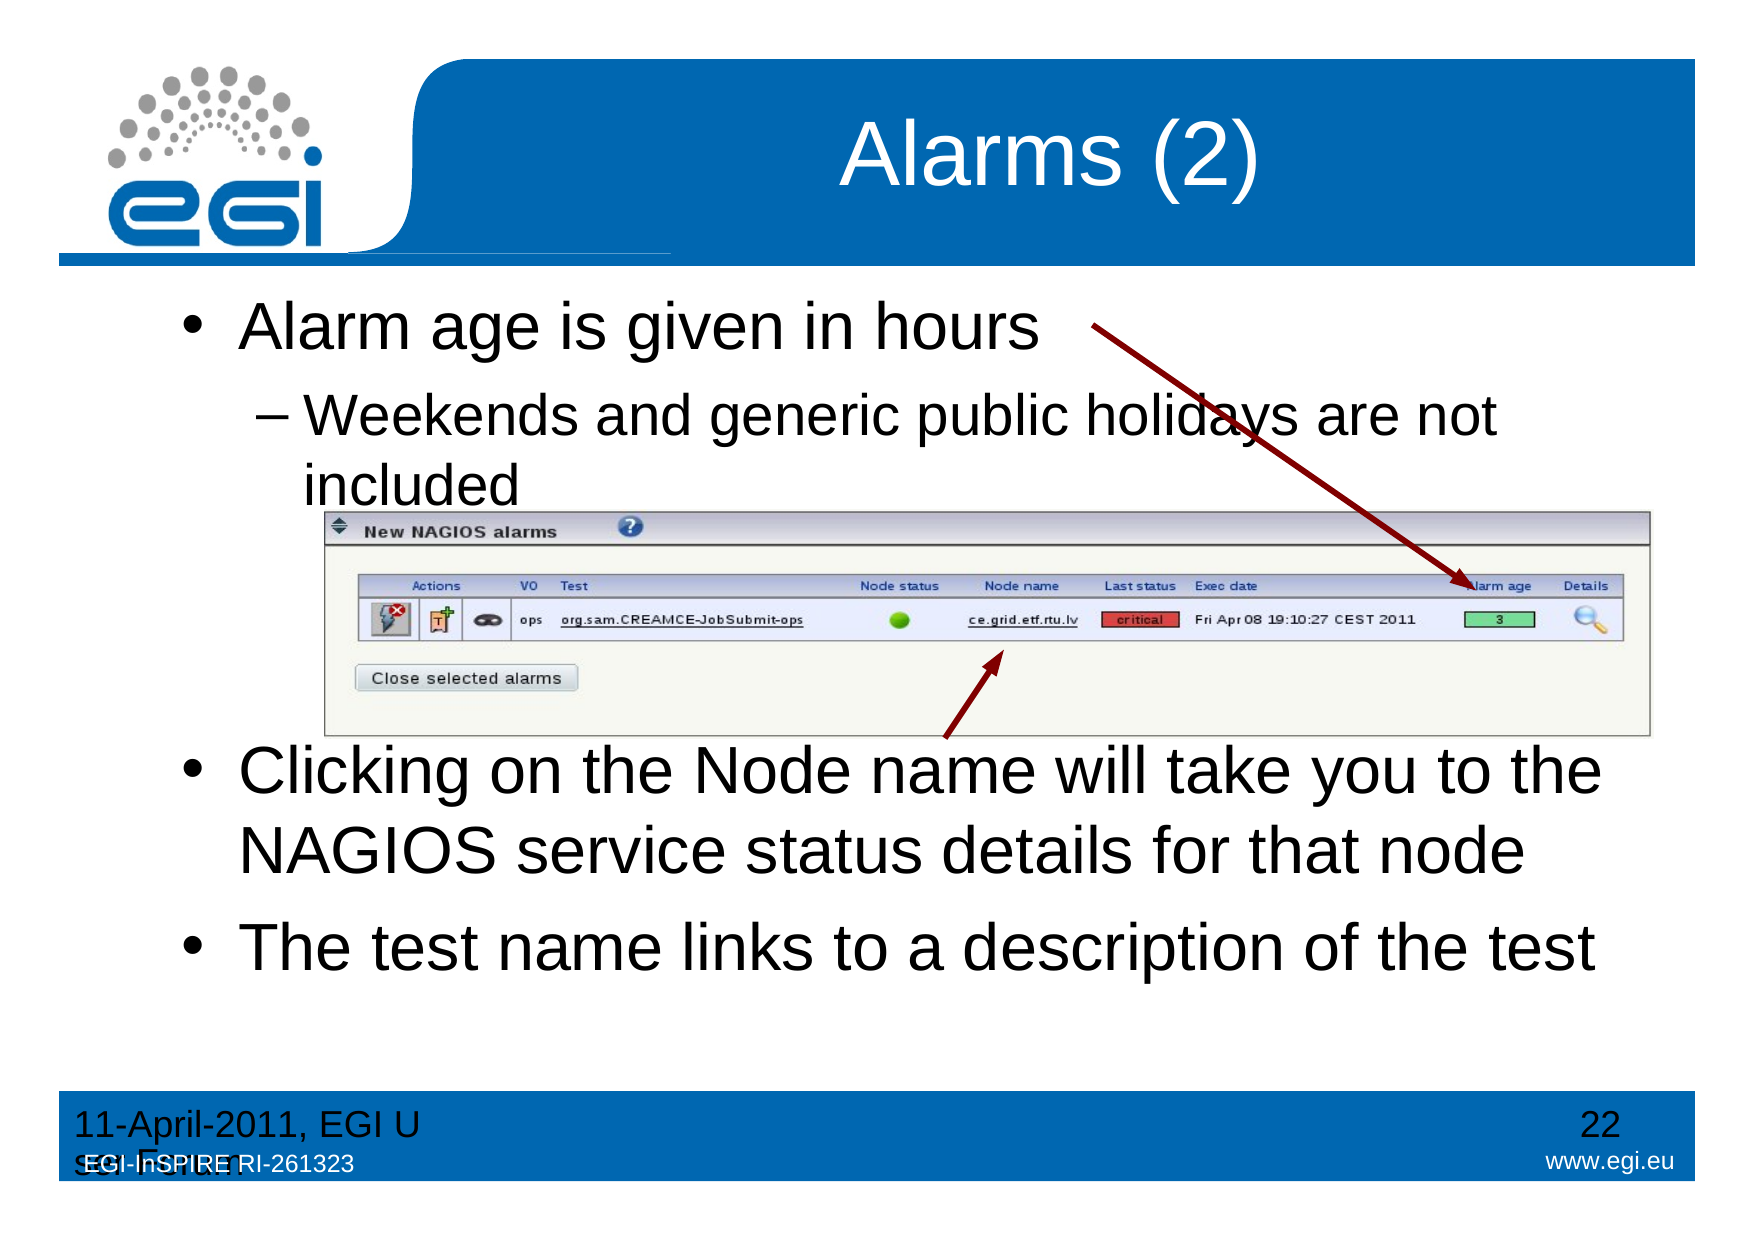

# Alarms (2)
Alarm age is given in hours
Weekends and generic public holidays are not included
Clicking on the Node name will take you to the NAGIOS service status details for that node
The test name links to a description of the test
11-April-2011, EGI User Forum
22
Training Guide